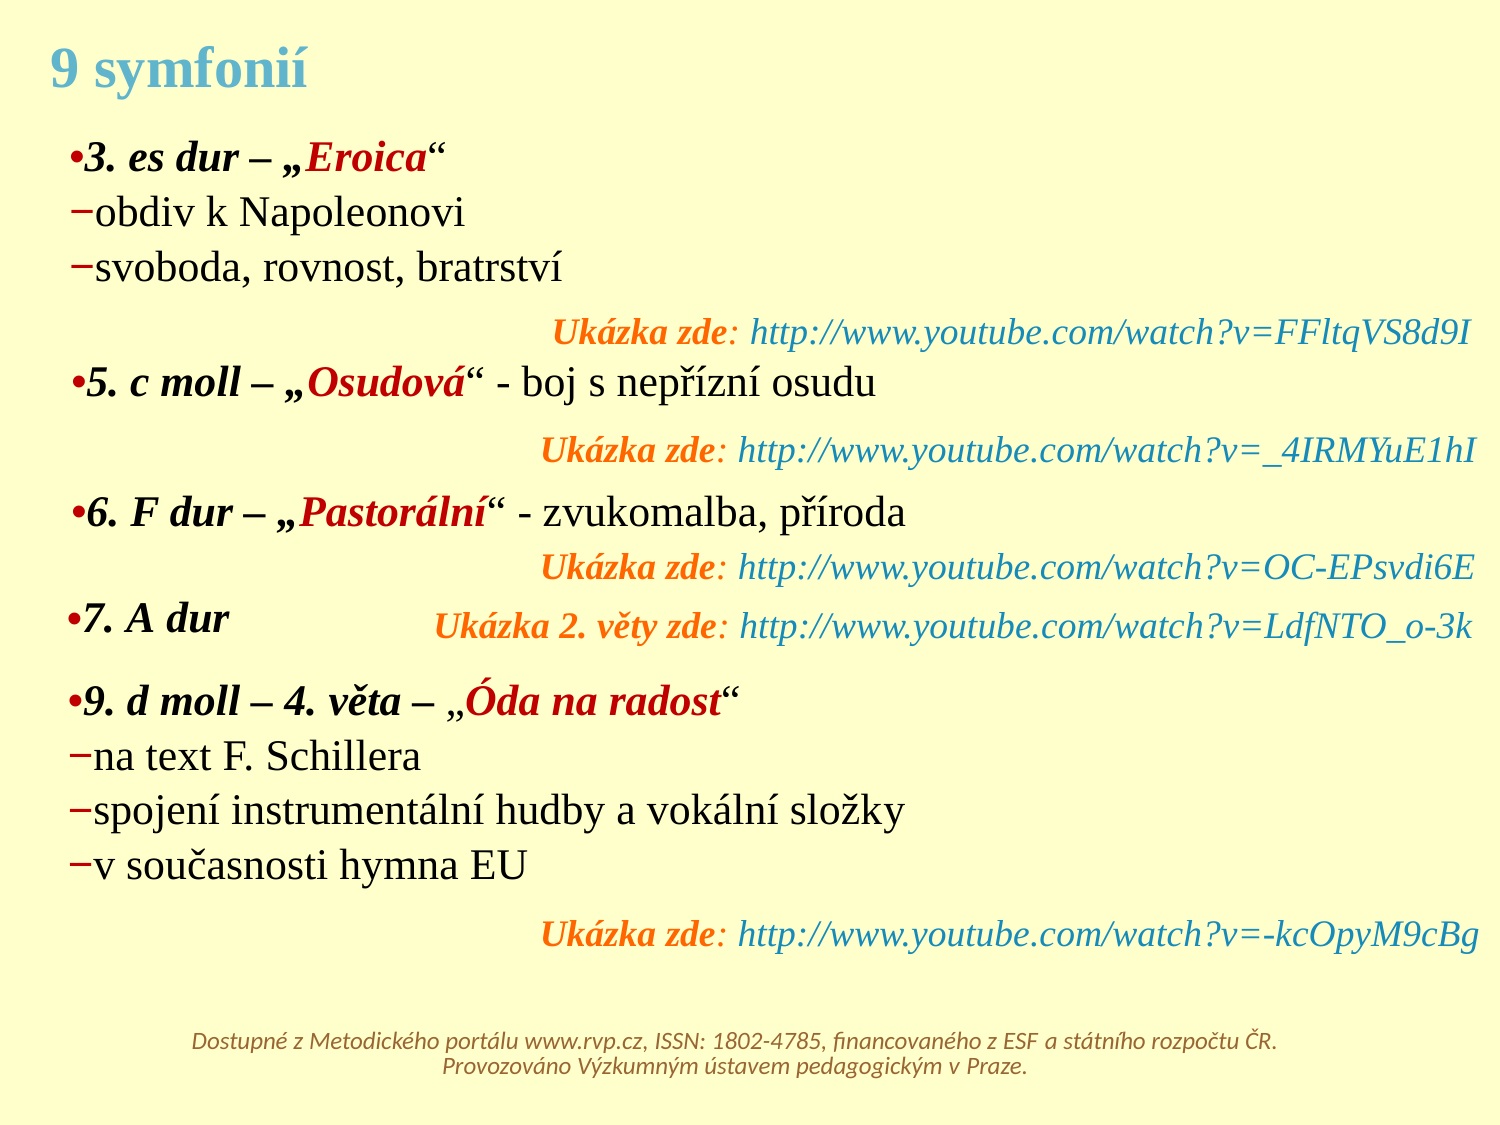

9 symfonií
3. es dur – „Eroica“
obdiv k Napoleonovi
svoboda, rovnost, bratrství
Ukázka zde: http://www.youtube.com/watch?v=FFltqVS8d9I
5. c moll – „Osudová“ - boj s nepřízní osudu
Ukázka zde: http://www.youtube.com/watch?v=_4IRMYuE1hI
6. F dur – „Pastorální“ - zvukomalba, příroda
Ukázka zde: http://www.youtube.com/watch?v=OC-EPsvdi6E
7. A dur
Ukázka 2. věty zde: http://www.youtube.com/watch?v=LdfNTO_o-3k
9. d moll – 4. věta – „Óda na radost“
na text F. Schillera
spojení instrumentální hudby a vokální složky
v současnosti hymna EU
Ukázka zde: http://www.youtube.com/watch?v=-kcOpyM9cBg
Dostupné z Metodického portálu www.rvp.cz, ISSN: 1802-4785, financovaného z ESF a státního rozpočtu ČR. Provozováno Výzkumným ústavem pedagogickým v Praze.